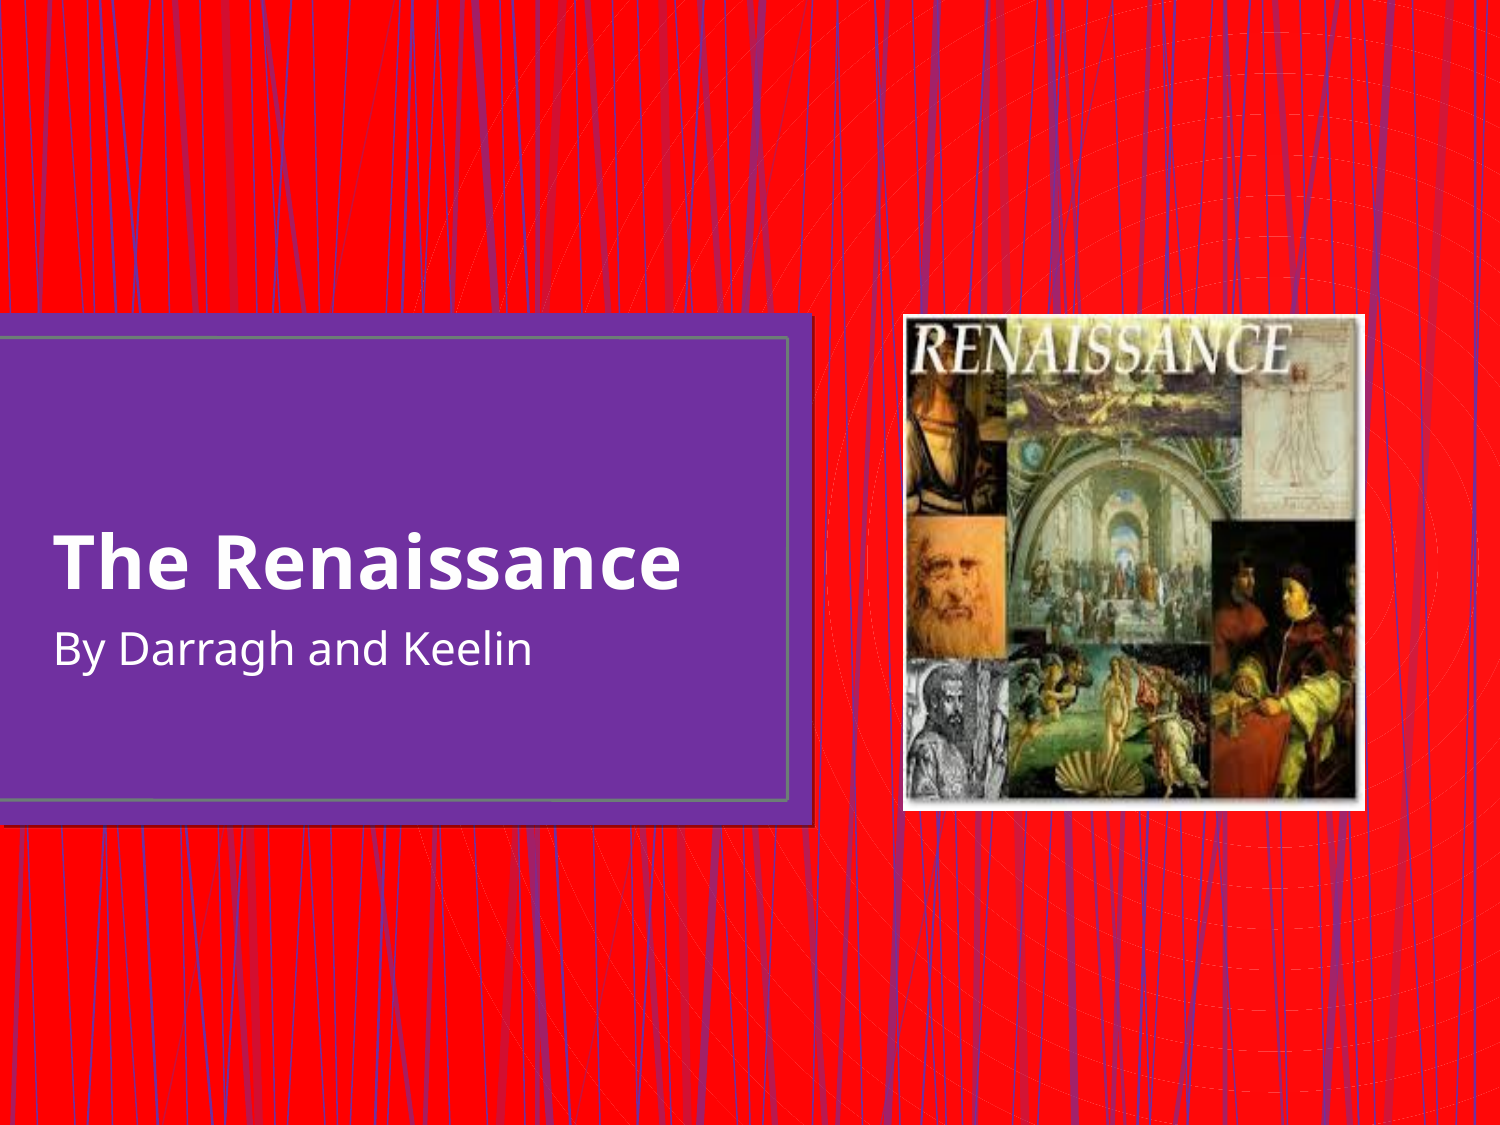

# The Renaissance
By Darragh and Keelin